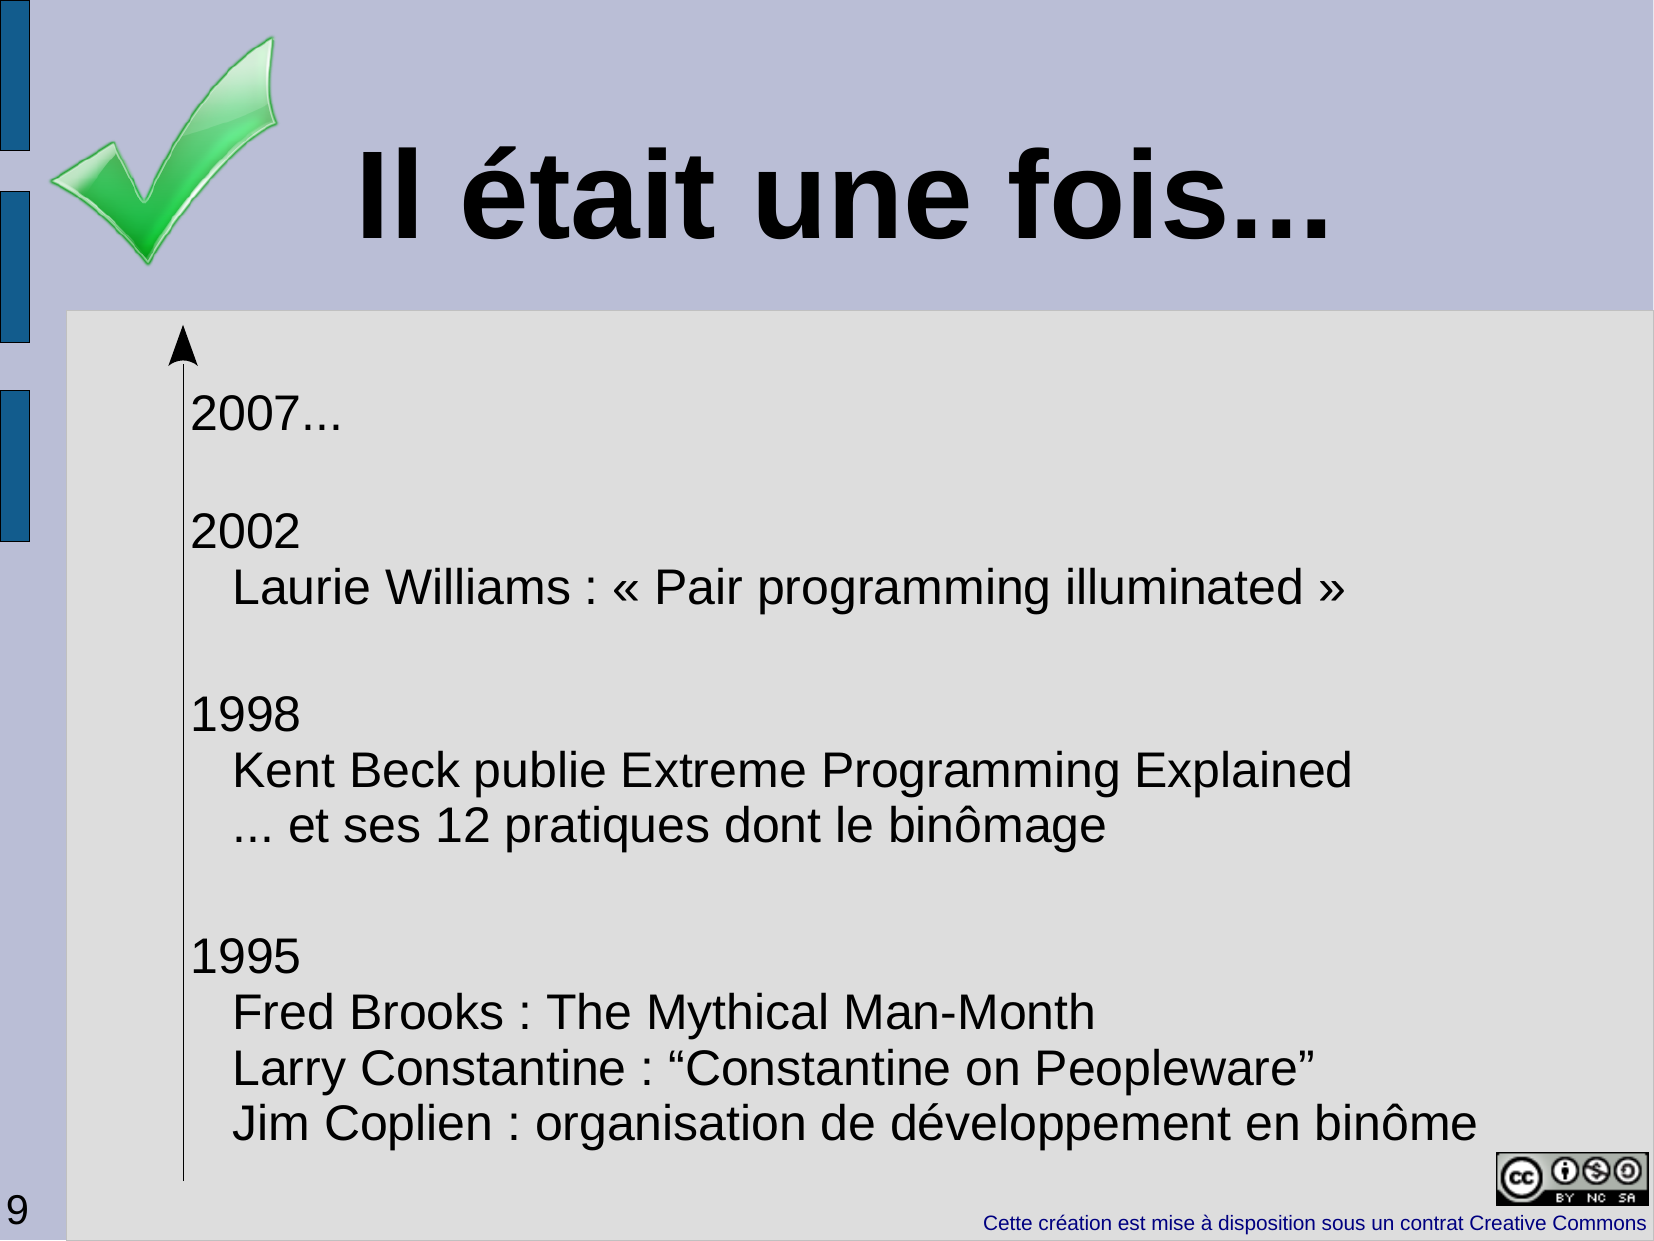

# Il était une fois...
 2007...
 2002
 Laurie Williams : « Pair programming illuminated »
 1998
 Kent Beck publie Extreme Programming Explained
 ... et ses 12 pratiques dont le binômage
 1995
 Fred Brooks : The Mythical Man-Month
 Larry Constantine : “Constantine on Peopleware”
 Jim Coplien : organisation de développement en binôme